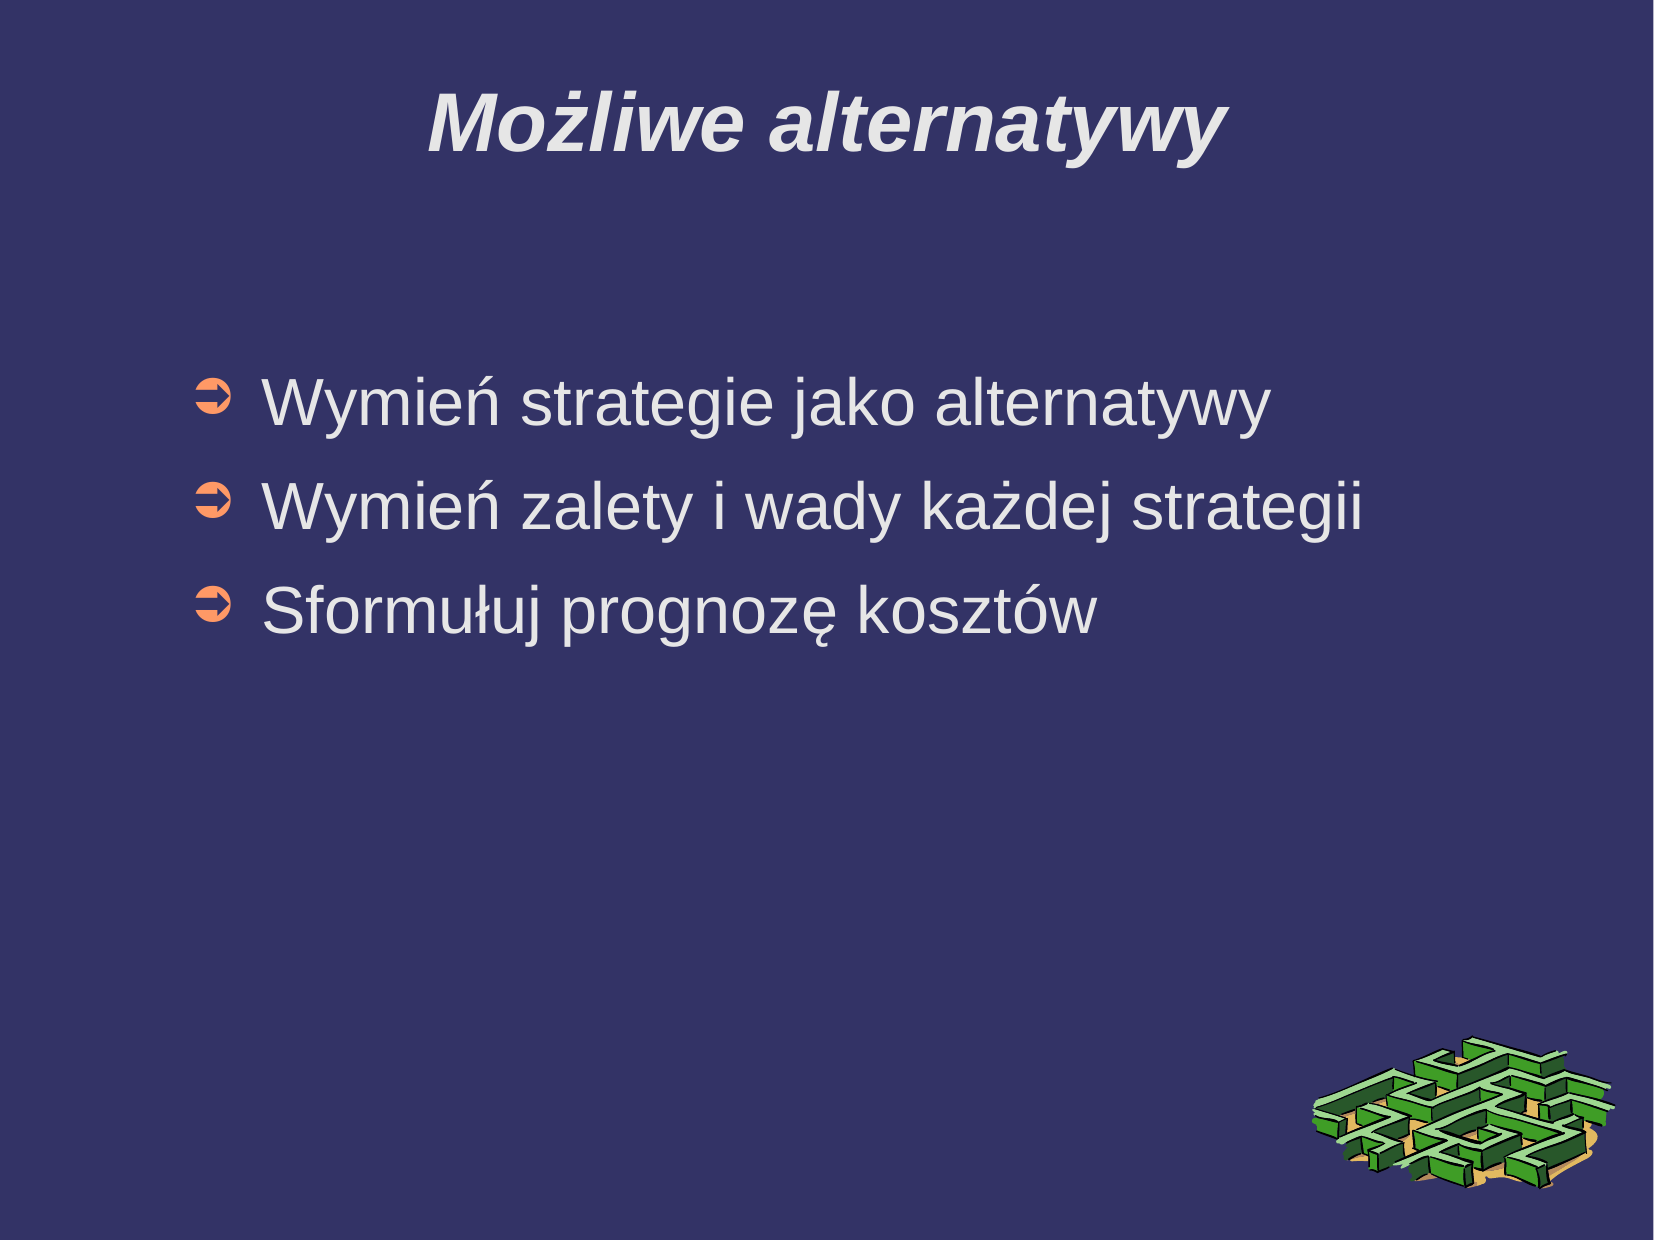

# Możliwe alternatywy
Wymień strategie jako alternatywy
Wymień zalety i wady każdej strategii
Sformułuj prognozę kosztów